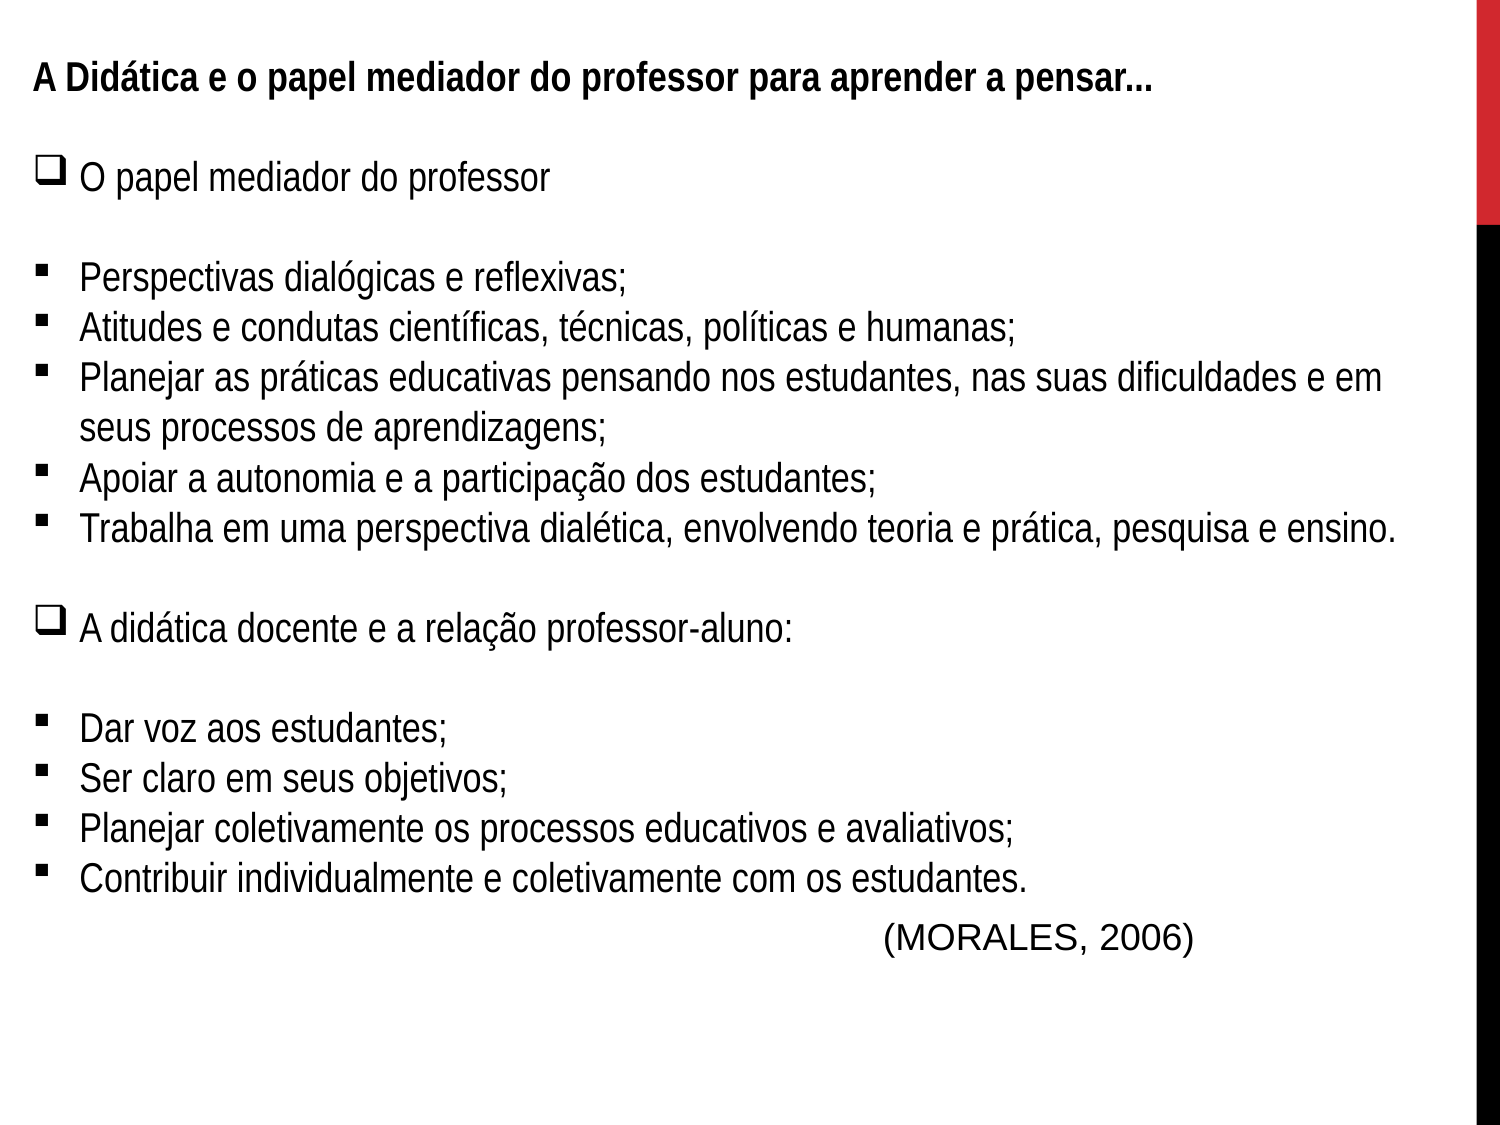

A Didática e o papel mediador do professor para aprender a pensar...
O papel mediador do professor
Perspectivas dialógicas e reflexivas;
Atitudes e condutas científicas, técnicas, políticas e humanas;
Planejar as práticas educativas pensando nos estudantes, nas suas dificuldades e em seus processos de aprendizagens;
Apoiar a autonomia e a participação dos estudantes;
Trabalha em uma perspectiva dialética, envolvendo teoria e prática, pesquisa e ensino.
A didática docente e a relação professor-aluno:
Dar voz aos estudantes;
Ser claro em seus objetivos;
Planejar coletivamente os processos educativos e avaliativos;
Contribuir individualmente e coletivamente com os estudantes.
(MORALES, 2006)